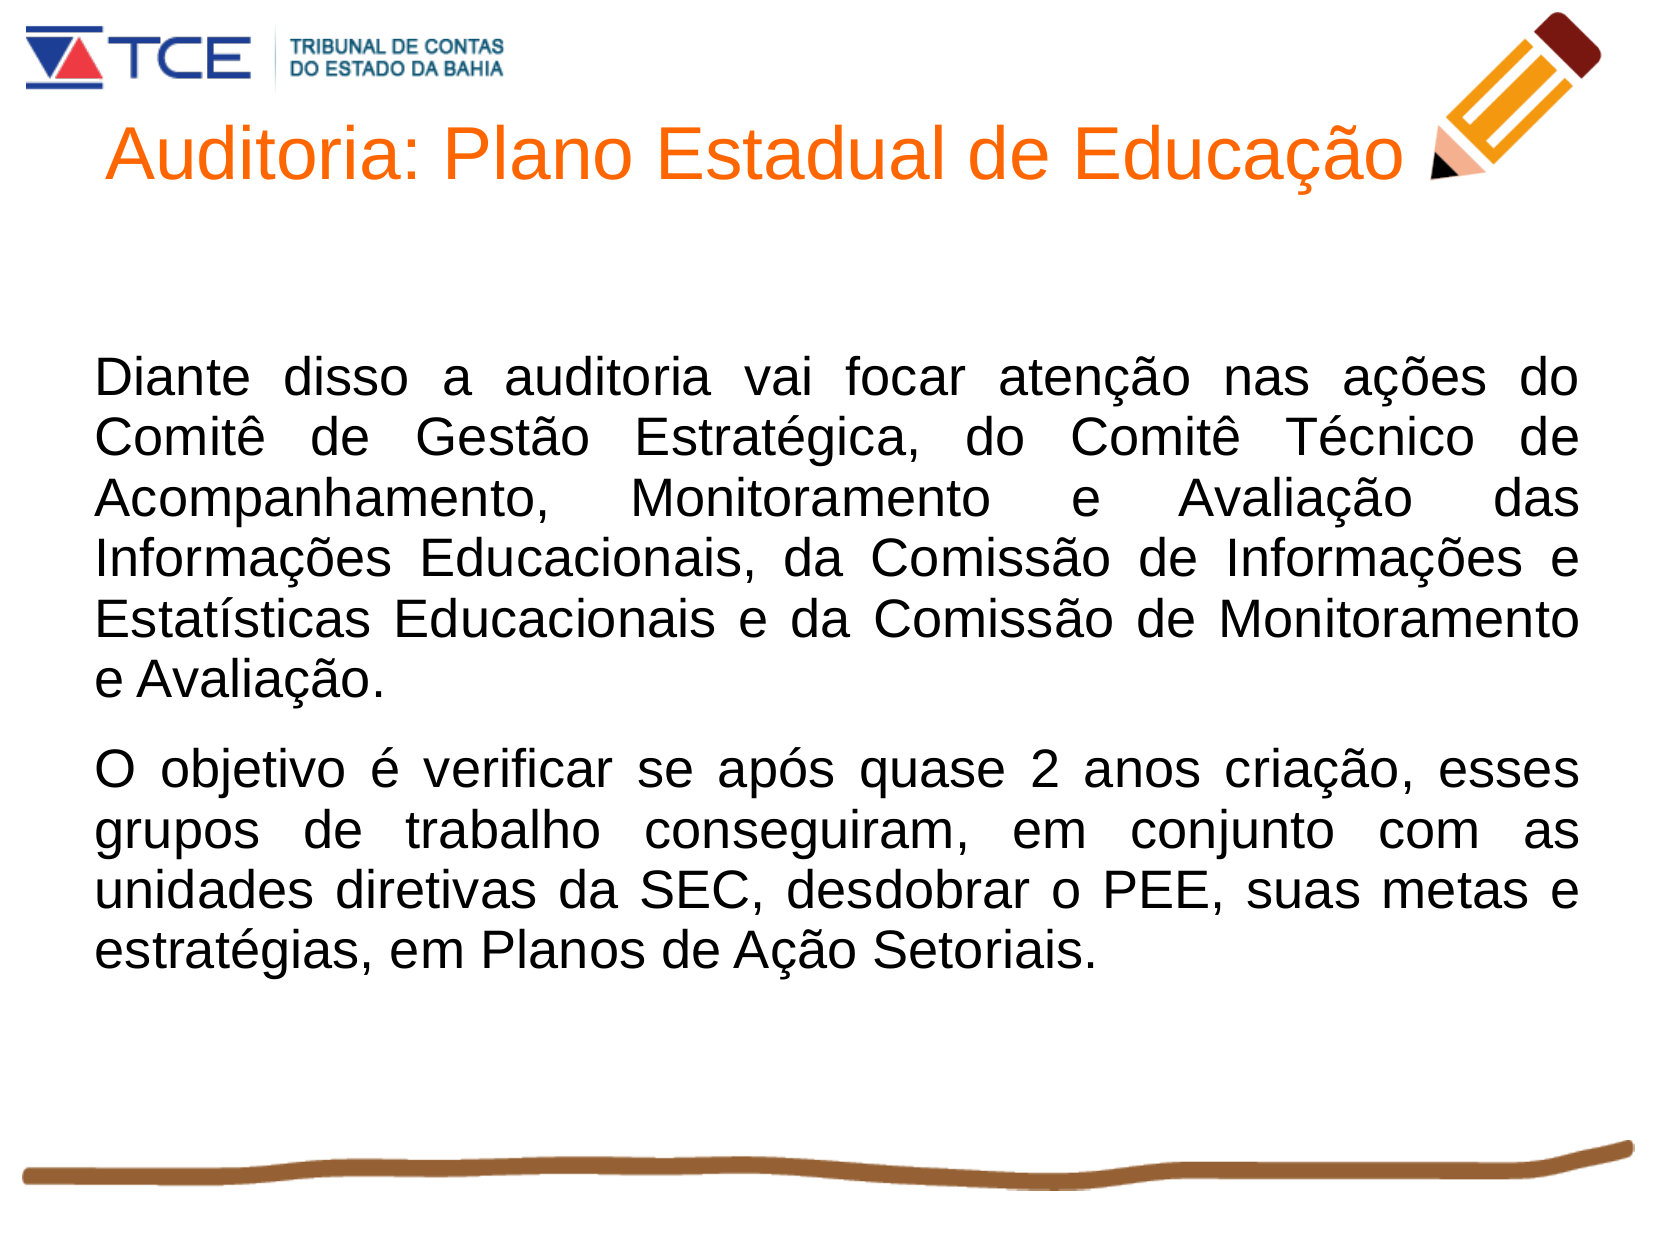

# Auditoria: Plano Estadual de Educação
Diante disso a auditoria vai focar atenção nas ações do Comitê de Gestão Estratégica, do Comitê Técnico de Acompanhamento, Monitoramento e Avaliação das Informações Educacionais, da Comissão de Informações e Estatísticas Educacionais e da Comissão de Monitoramento e Avaliação.
O objetivo é verificar se após quase 2 anos criação, esses grupos de trabalho conseguiram, em conjunto com as unidades diretivas da SEC, desdobrar o PEE, suas metas e estratégias, em Planos de Ação Setoriais.